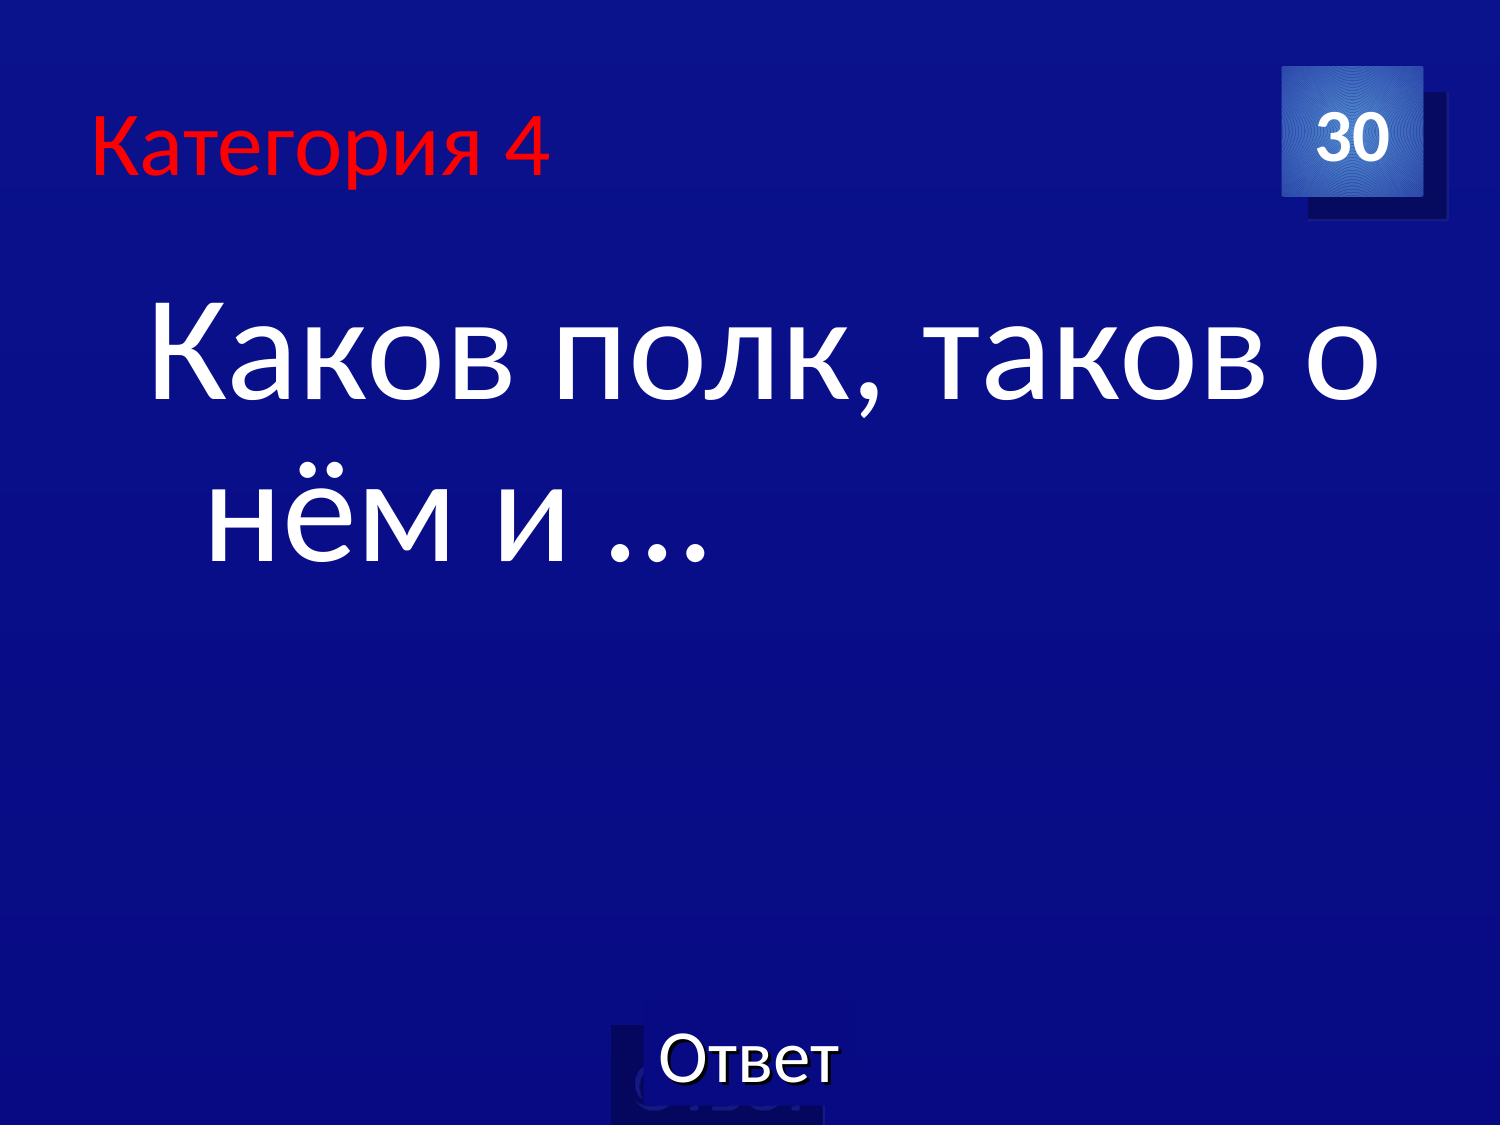

# Категория 4
30
Каков полк, таков о нём и …